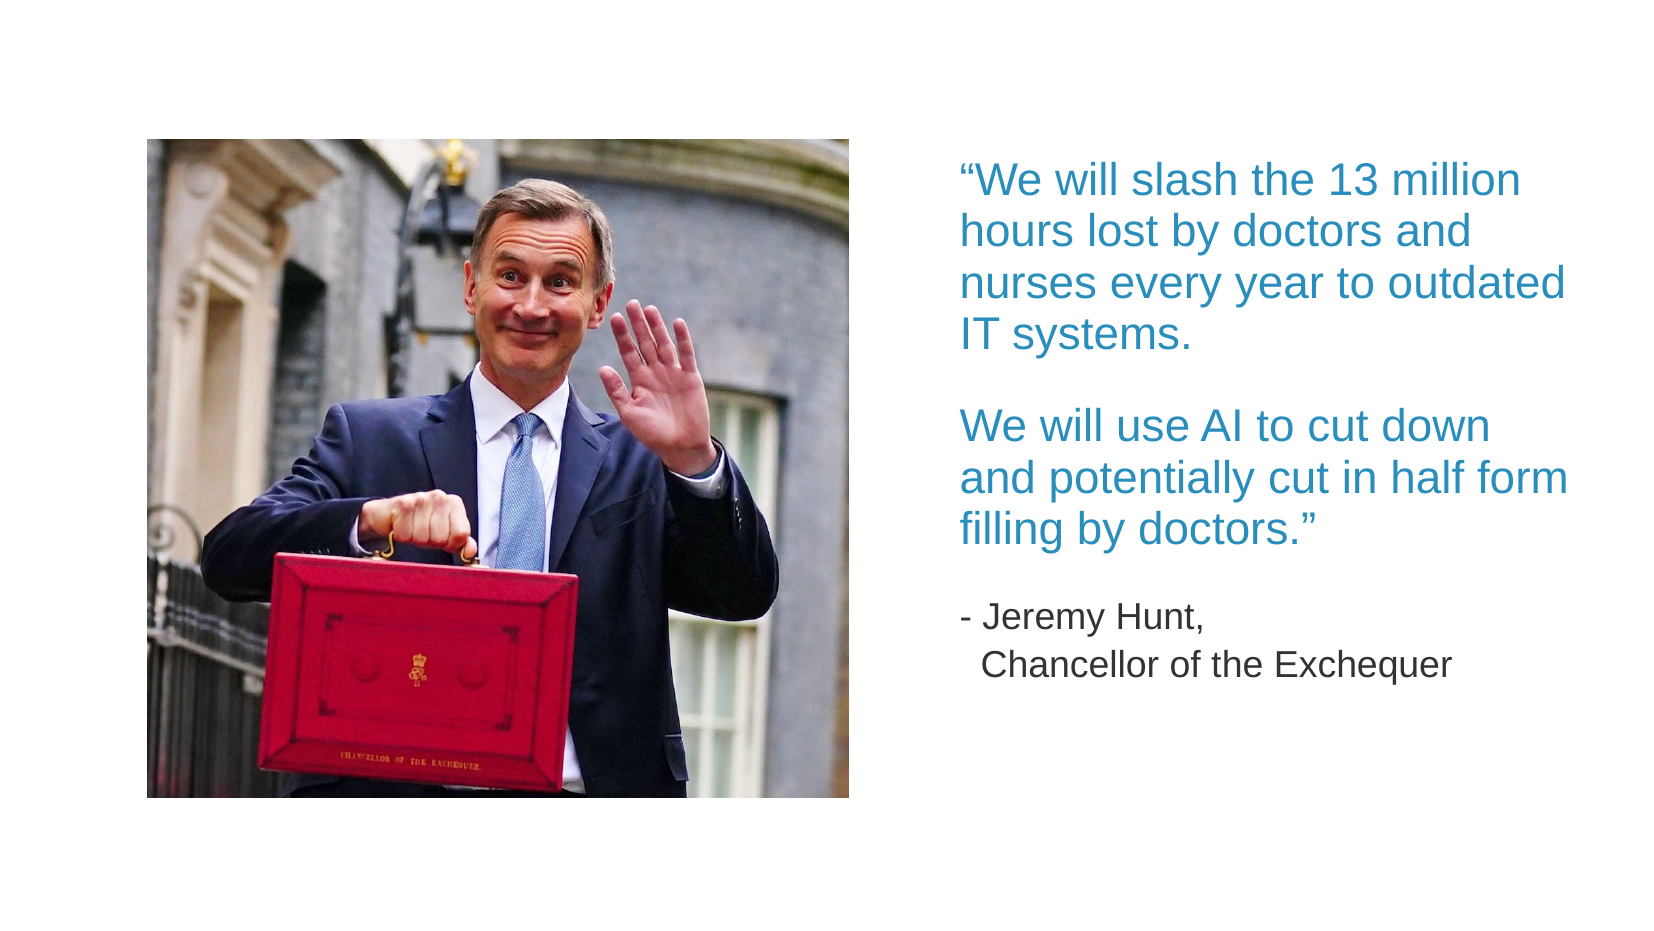

“We will slash the 13 million hours lost by doctors and nurses every year to outdated IT systems.
We will use AI to cut down and potentially cut in half form filling by doctors.”
- Jeremy Hunt,
 Chancellor of the Exchequer